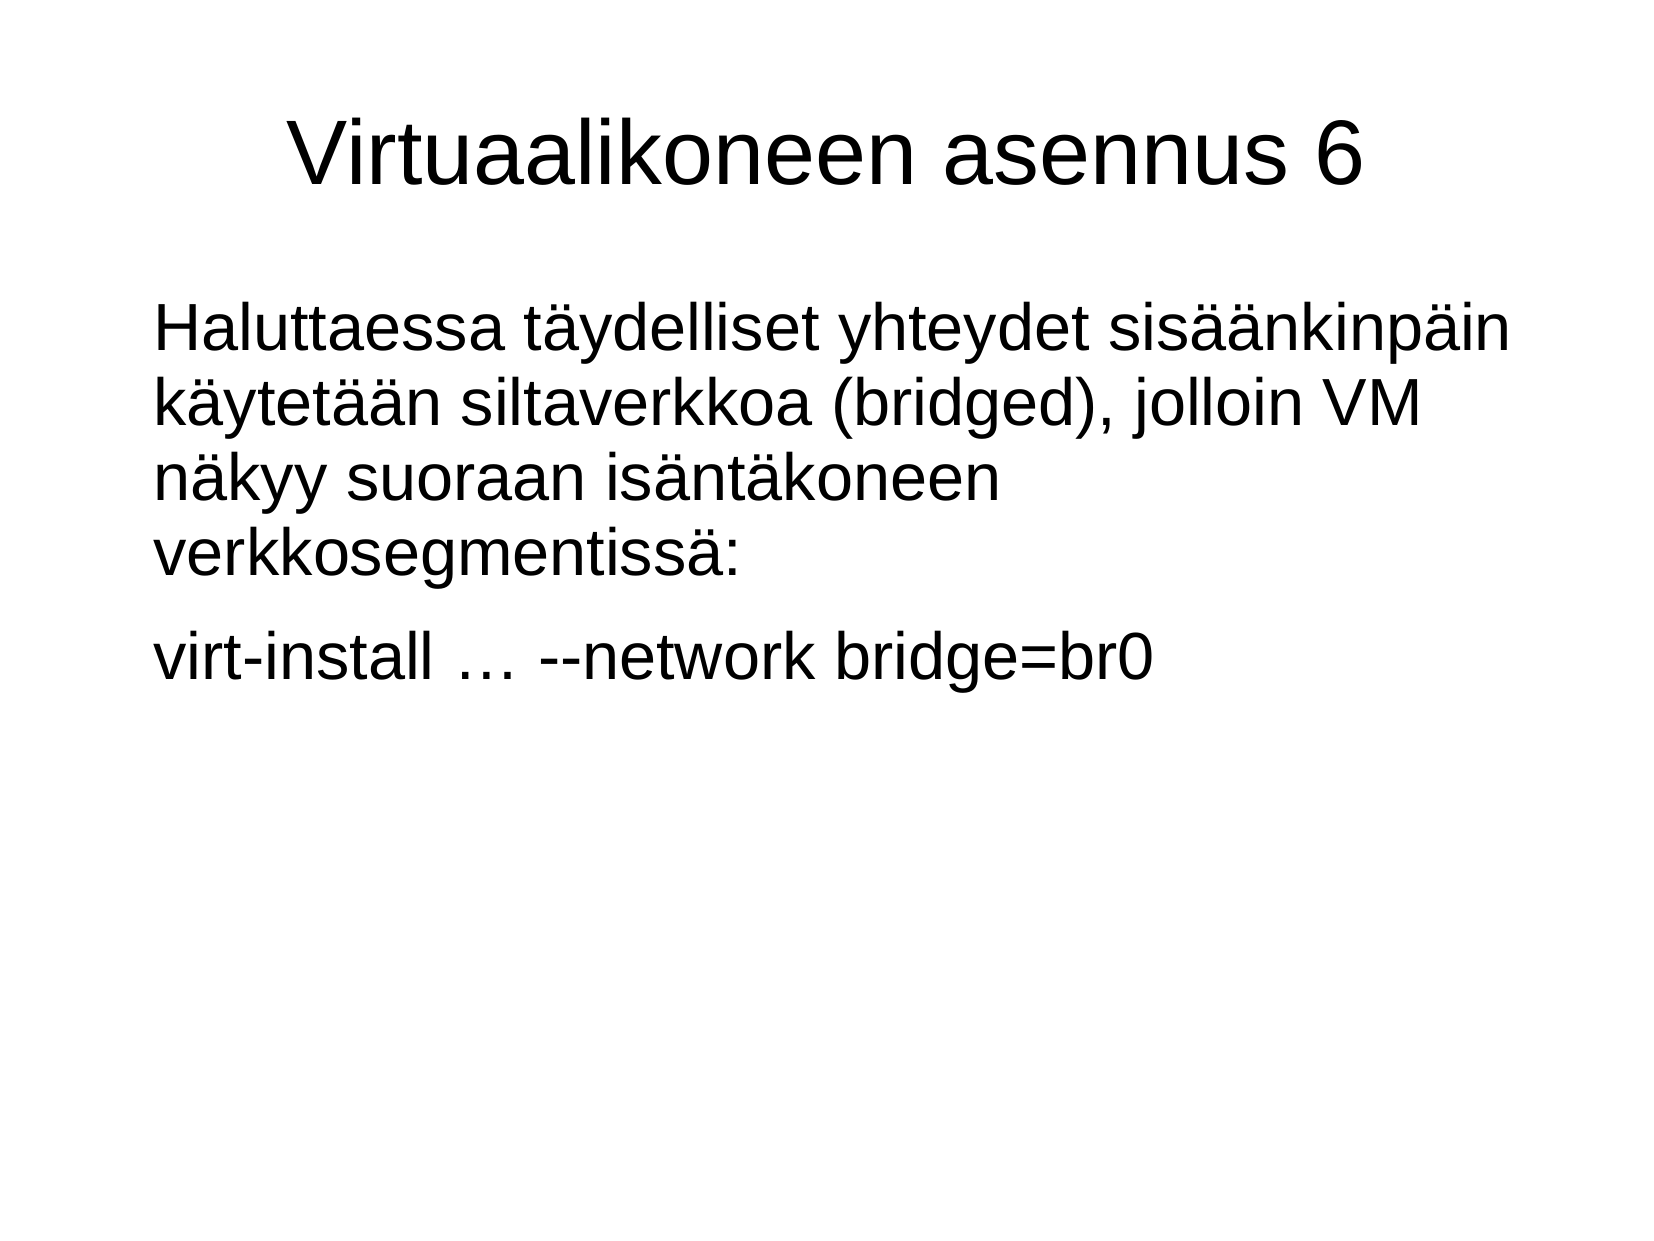

# Virtuaalikoneen asennus 6
Haluttaessa täydelliset yhteydet sisäänkinpäin käytetään siltaverkkoa (bridged), jolloin VM näkyy suoraan isäntäkoneen verkkosegmentissä:
virt-install … --network bridge=br0